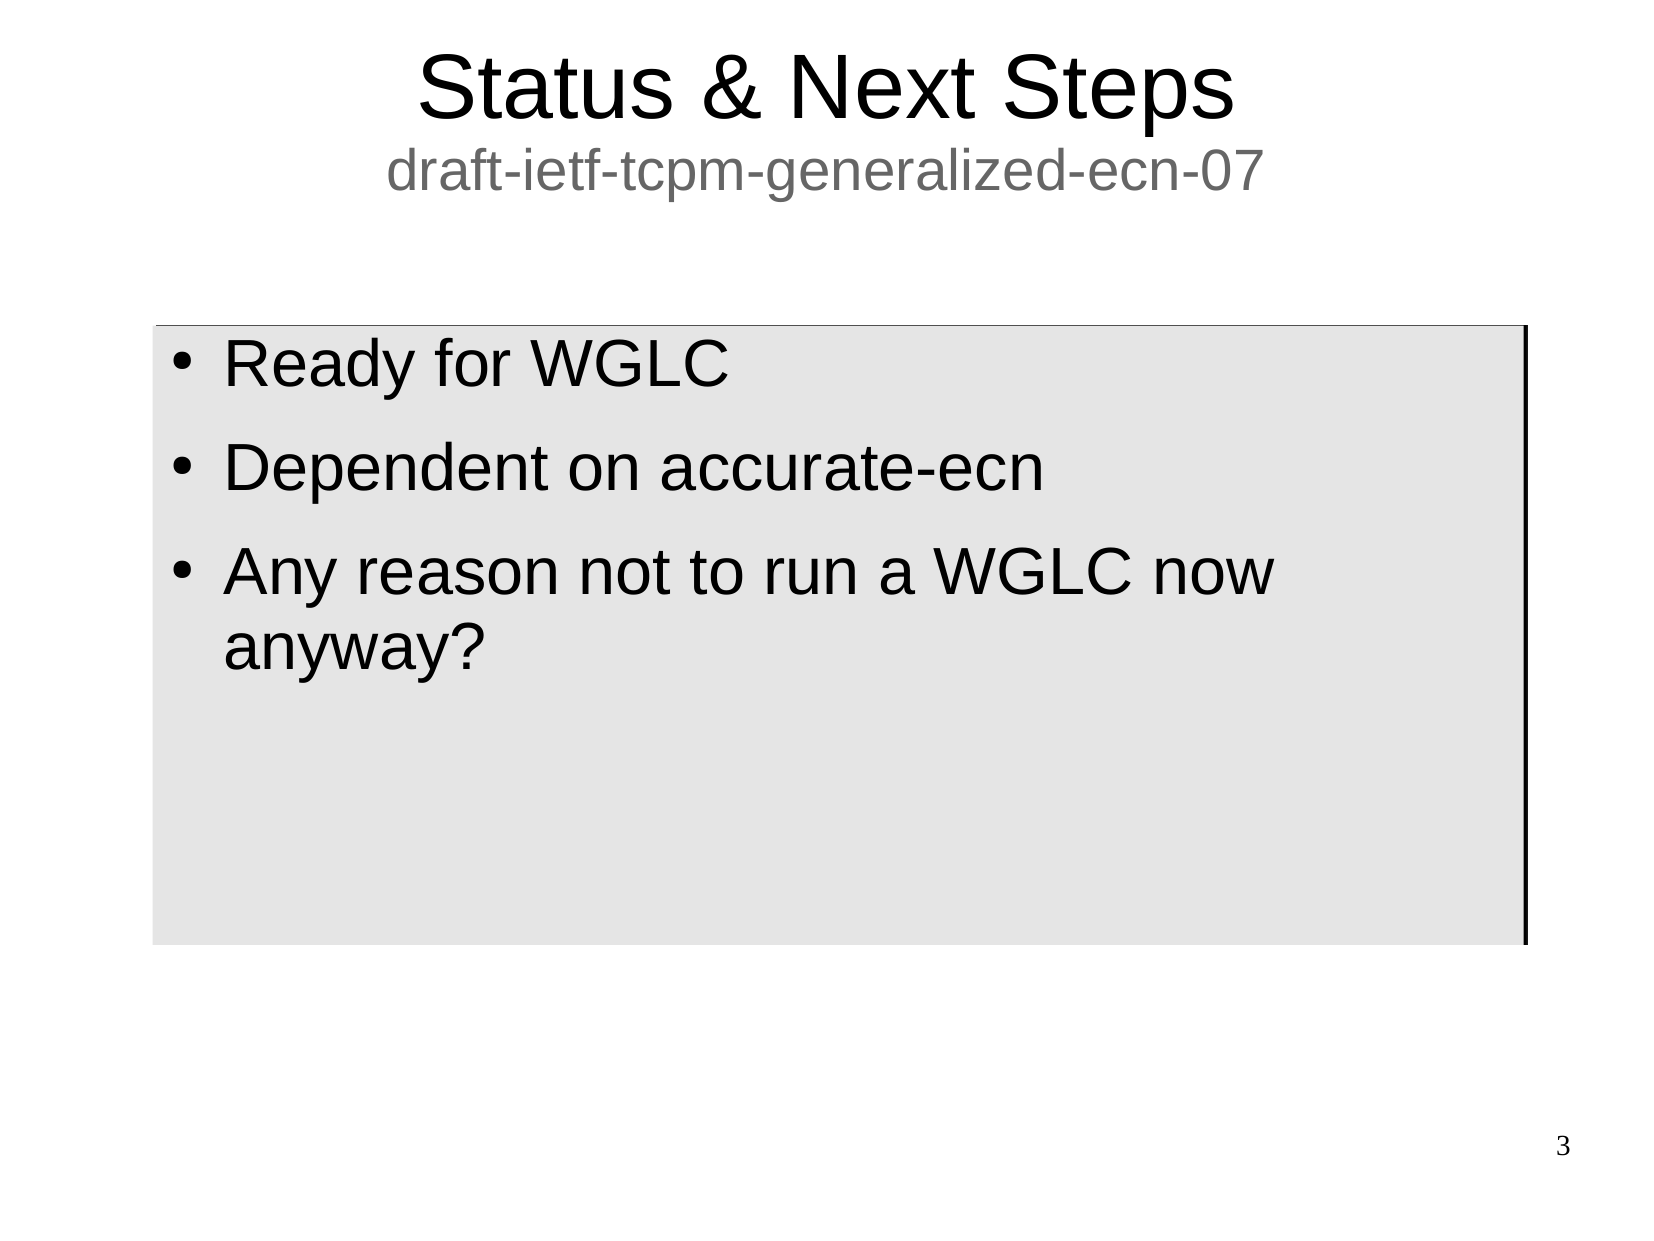

# Status & Next Steps draft-ietf-tcpm-generalized-ecn-07
Ready for WGLC
Dependent on accurate-ecn
Any reason not to run a WGLC now anyway?
3